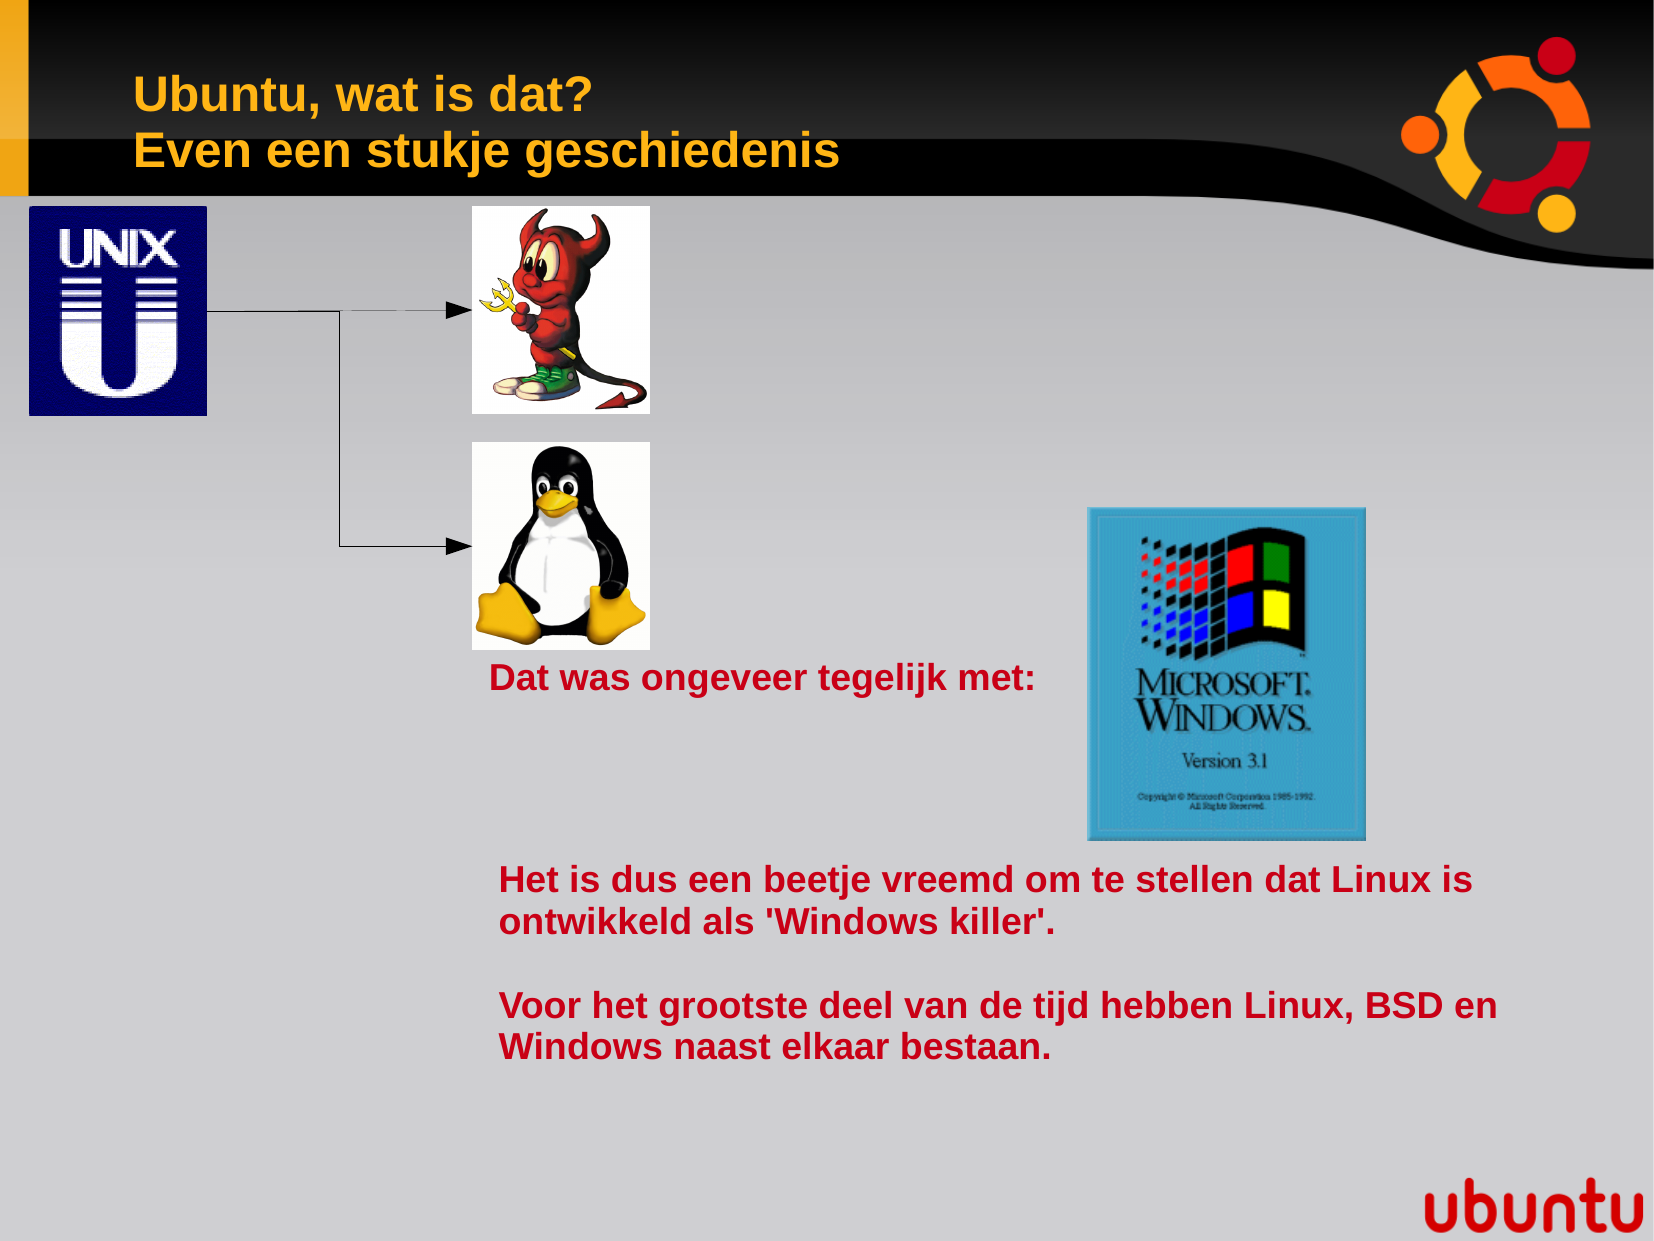

Ubuntu, wat is dat?
Even een stukje geschiedenis
Dat was ongeveer tegelijk met:
Het is dus een beetje vreemd om te stellen dat Linux is ontwikkeld als 'Windows killer'.
Voor het grootste deel van de tijd hebben Linux, BSD en Windows naast elkaar bestaan.